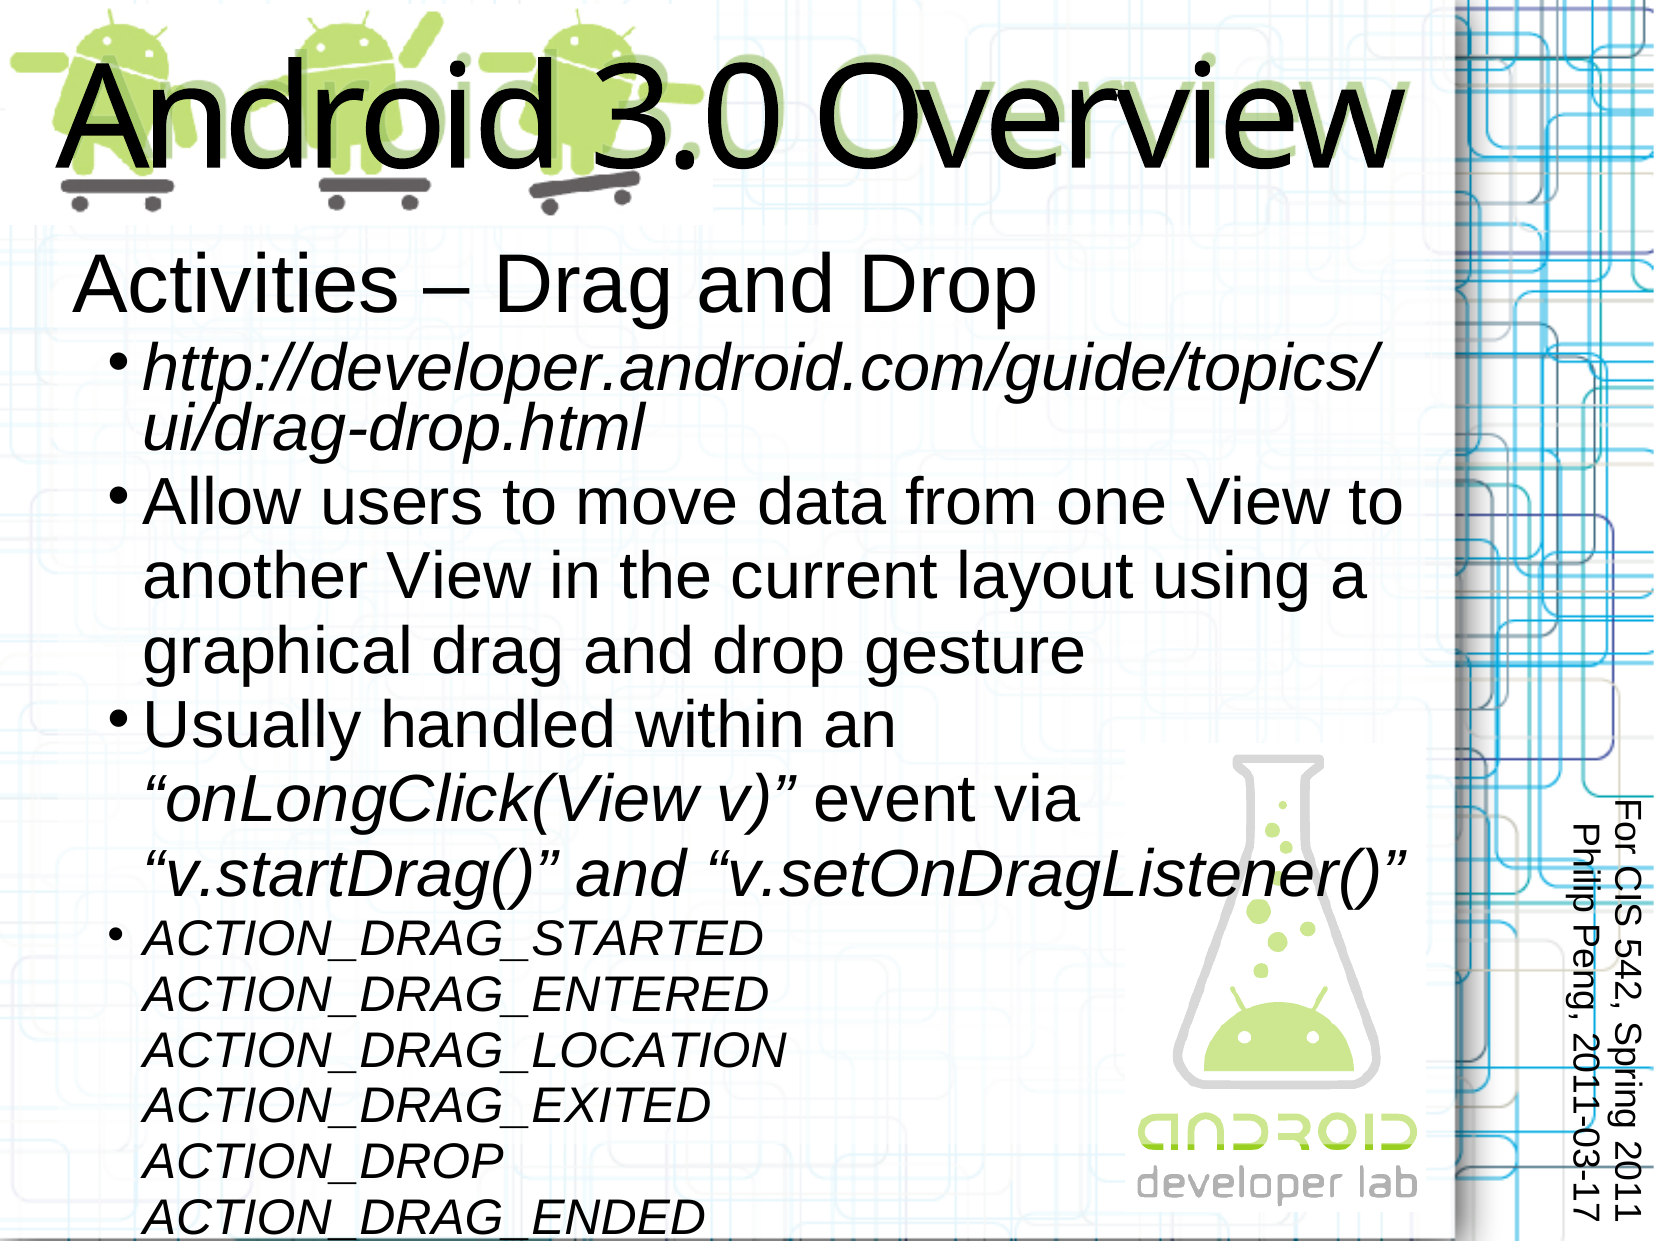

Android 3.0 Overview
Activities – Drag and Drop
http://developer.android.com/guide/topics/ui/drag-drop.html
Allow users to move data from one View to another View in the current layout using a graphical drag and drop gesture
Usually handled within an “onLongClick(View v)” event via “v.startDrag()” and “v.setOnDragListener()”
ACTION_DRAG_STARTED
ACTION_DRAG_ENTERED
ACTION_DRAG_LOCATION
ACTION_DRAG_EXITED
ACTION_DROP
ACTION_DRAG_ENDED
For CIS 542, Spring 2011
Philip Peng, 2011-03-17